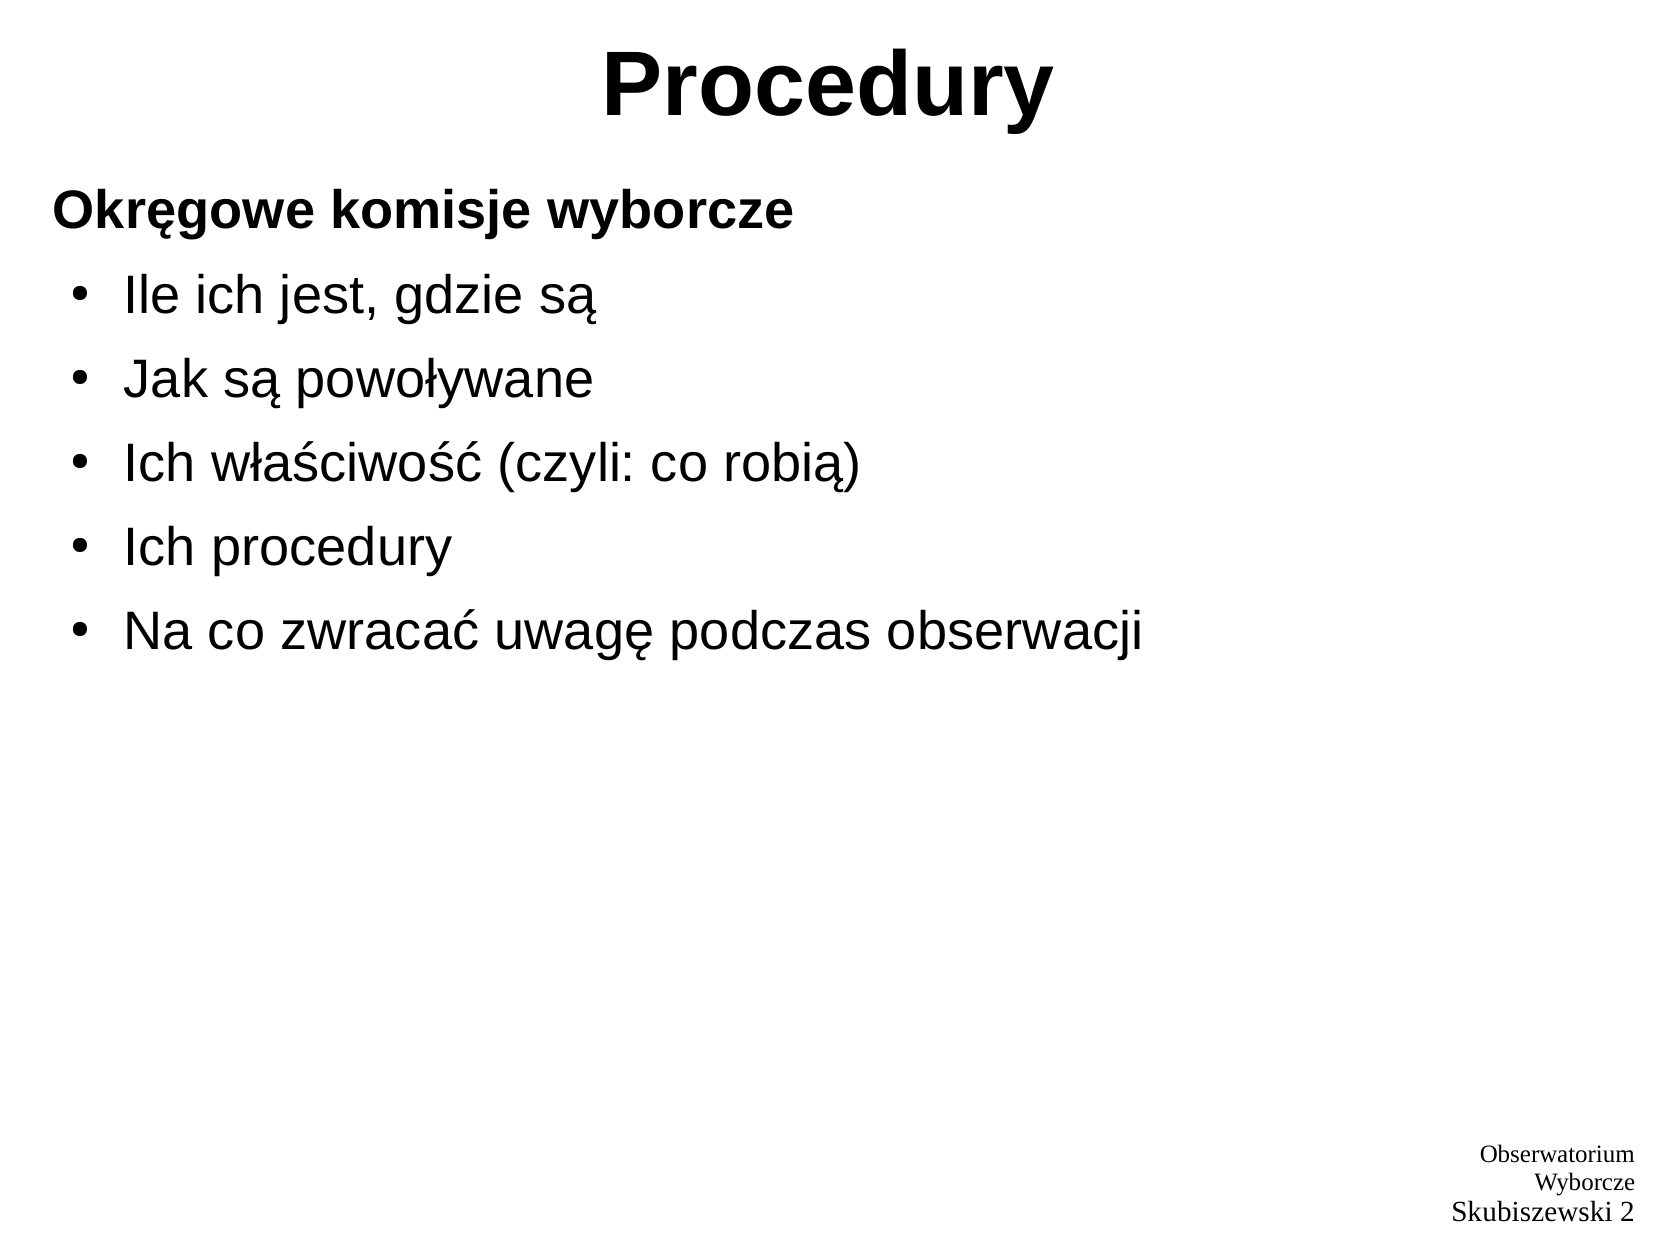

# Procedury
Okręgowe komisje wyborcze
Ile ich jest, gdzie są
Jak są powoływane
Ich właściwość (czyli: co robią)
Ich procedury
Na co zwracać uwagę podczas obserwacji
2